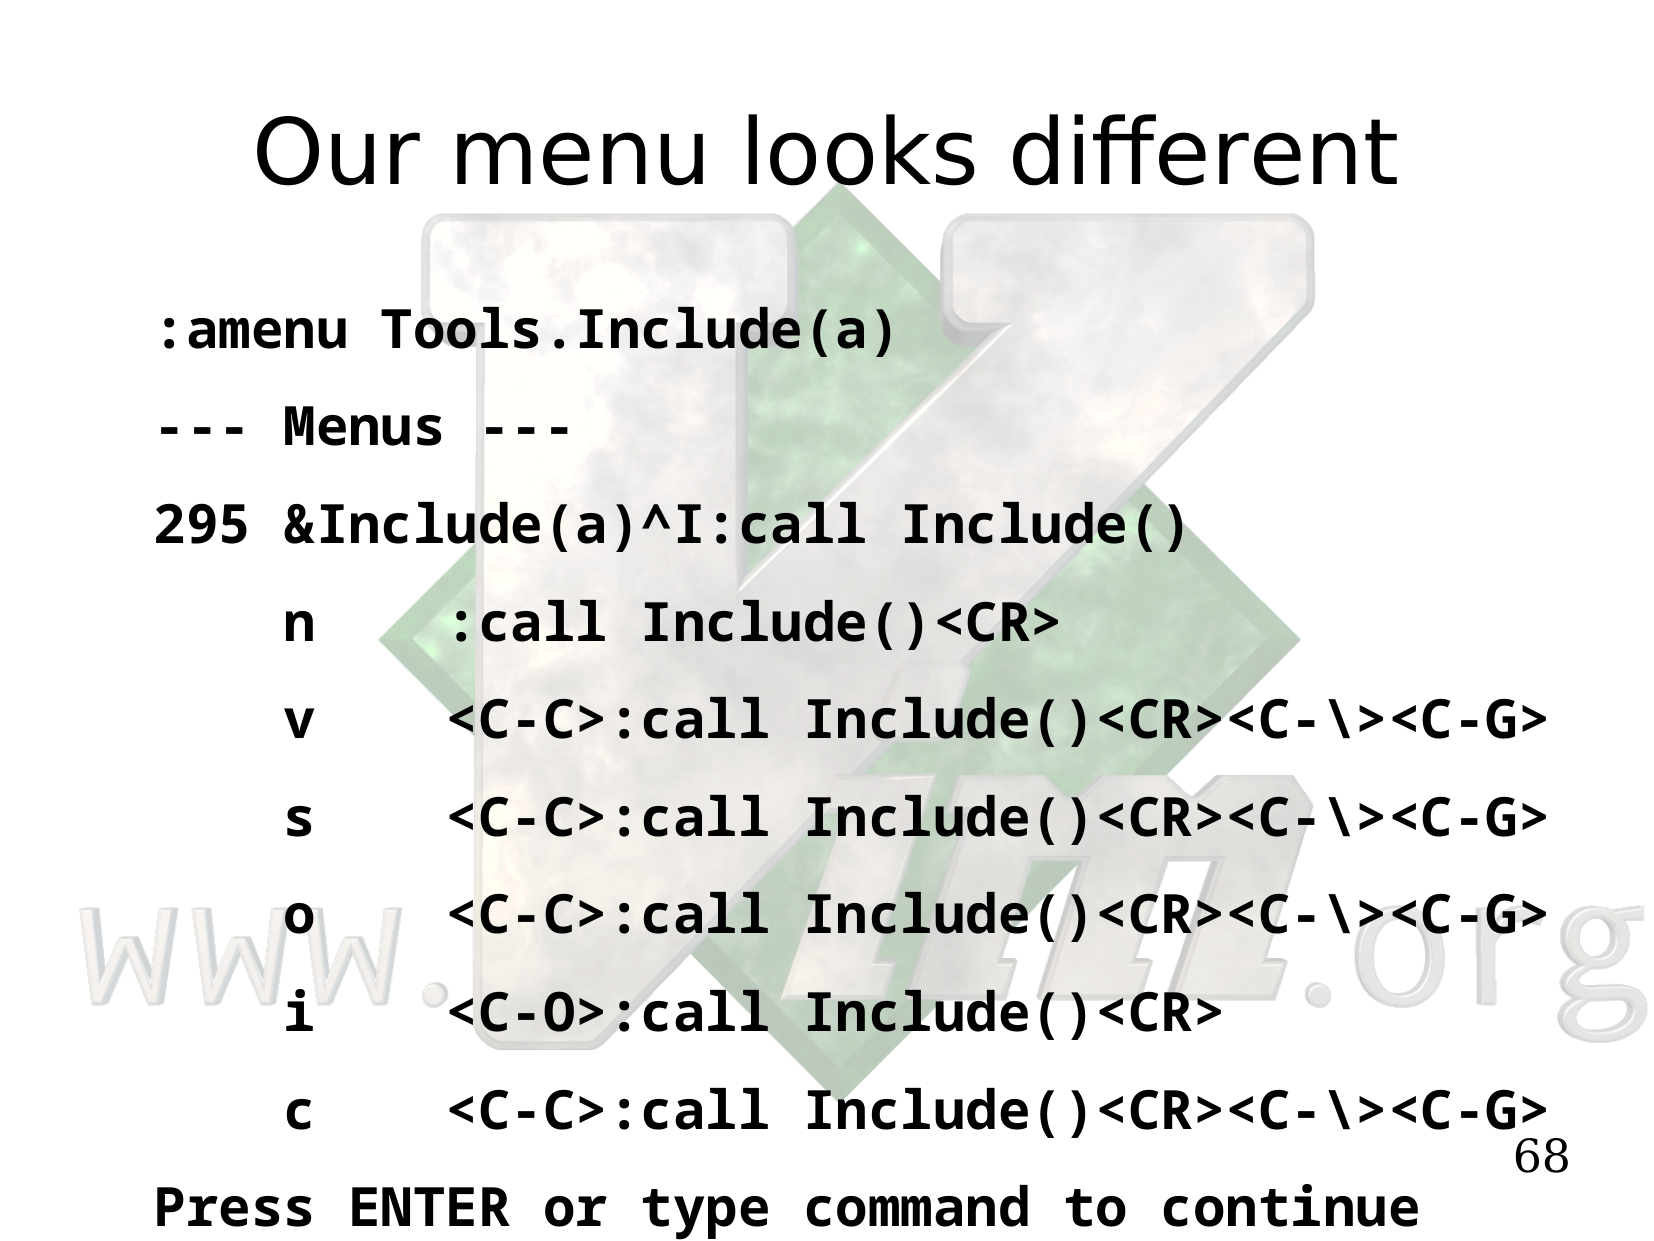

# Our menu looks different
:amenu Tools.Include(a)
--- Menus ---
295 &Include(a)^I:call Include()
 n :call Include()<CR>
 v <C-C>:call Include()<CR><C-\><C-G>
 s <C-C>:call Include()<CR><C-\><C-G>
 o <C-C>:call Include()<CR><C-\><C-G>
 i <C-O>:call Include()<CR>
 c <C-C>:call Include()<CR><C-\><C-G>
Press ENTER or type command to continue
68